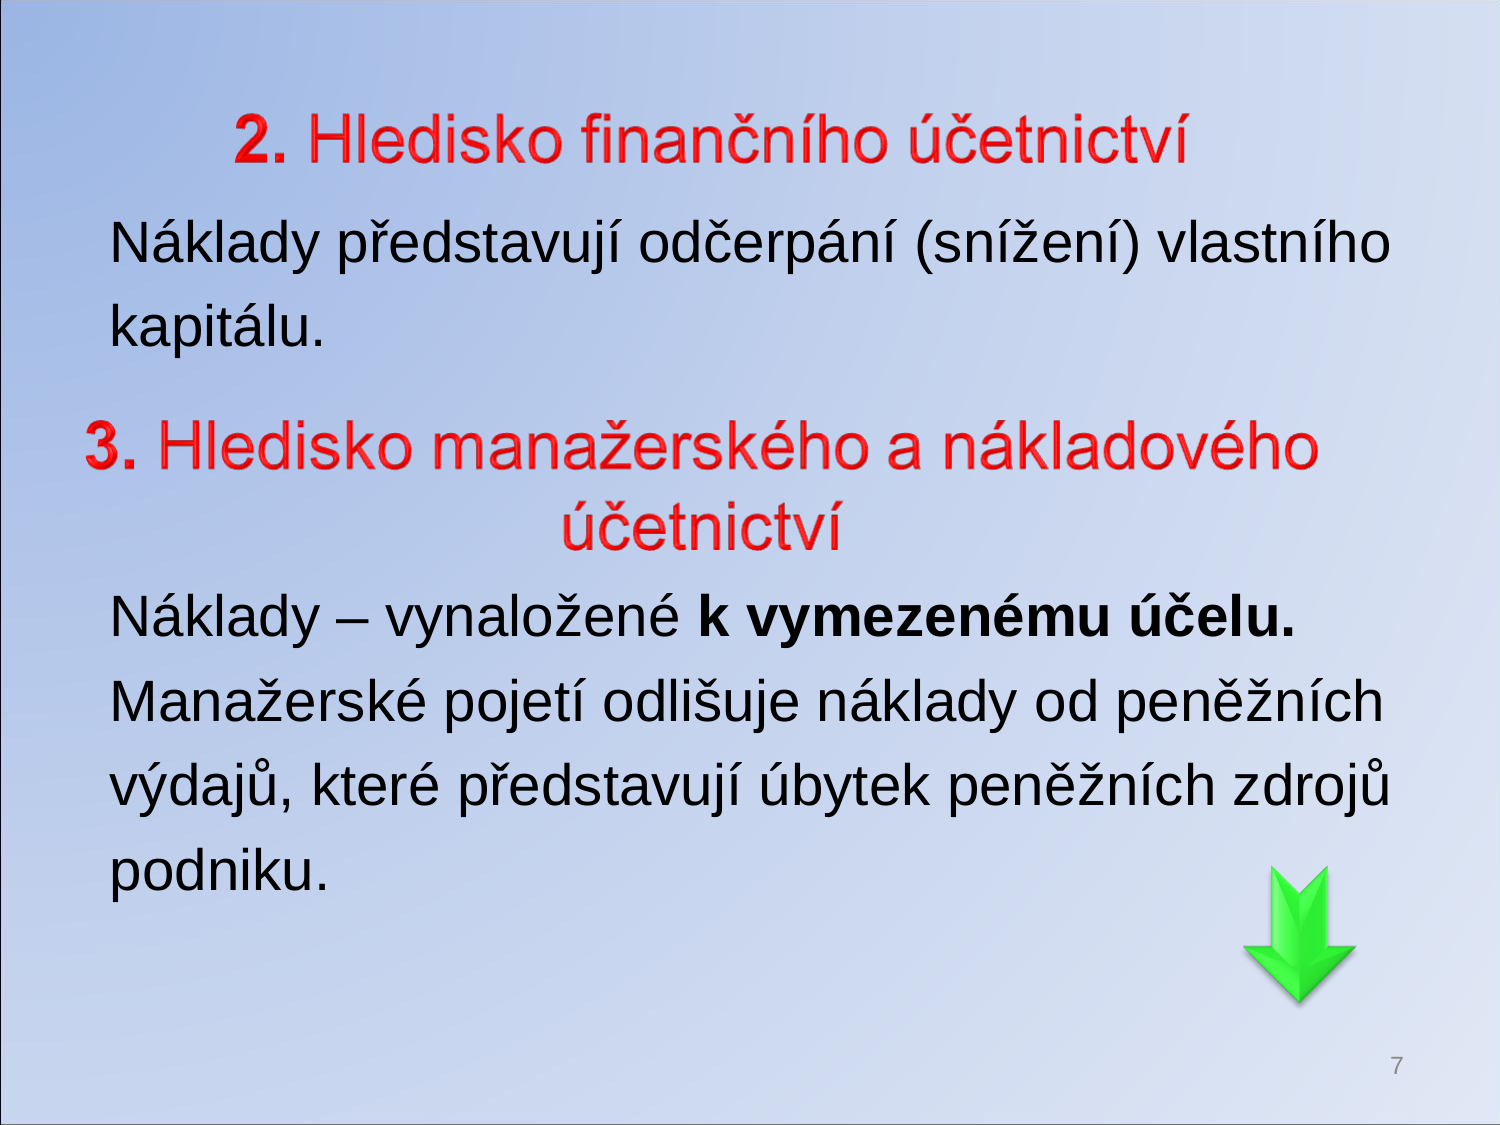

# Náklady představují odčerpání (snížení) vlastního
kapitálu.
Náklady – vynaložené k vymezenému účelu.
Manažerské pojetí odlišuje náklady od peněžních
výdajů, které představují úbytek peněžních zdrojů
podniku.